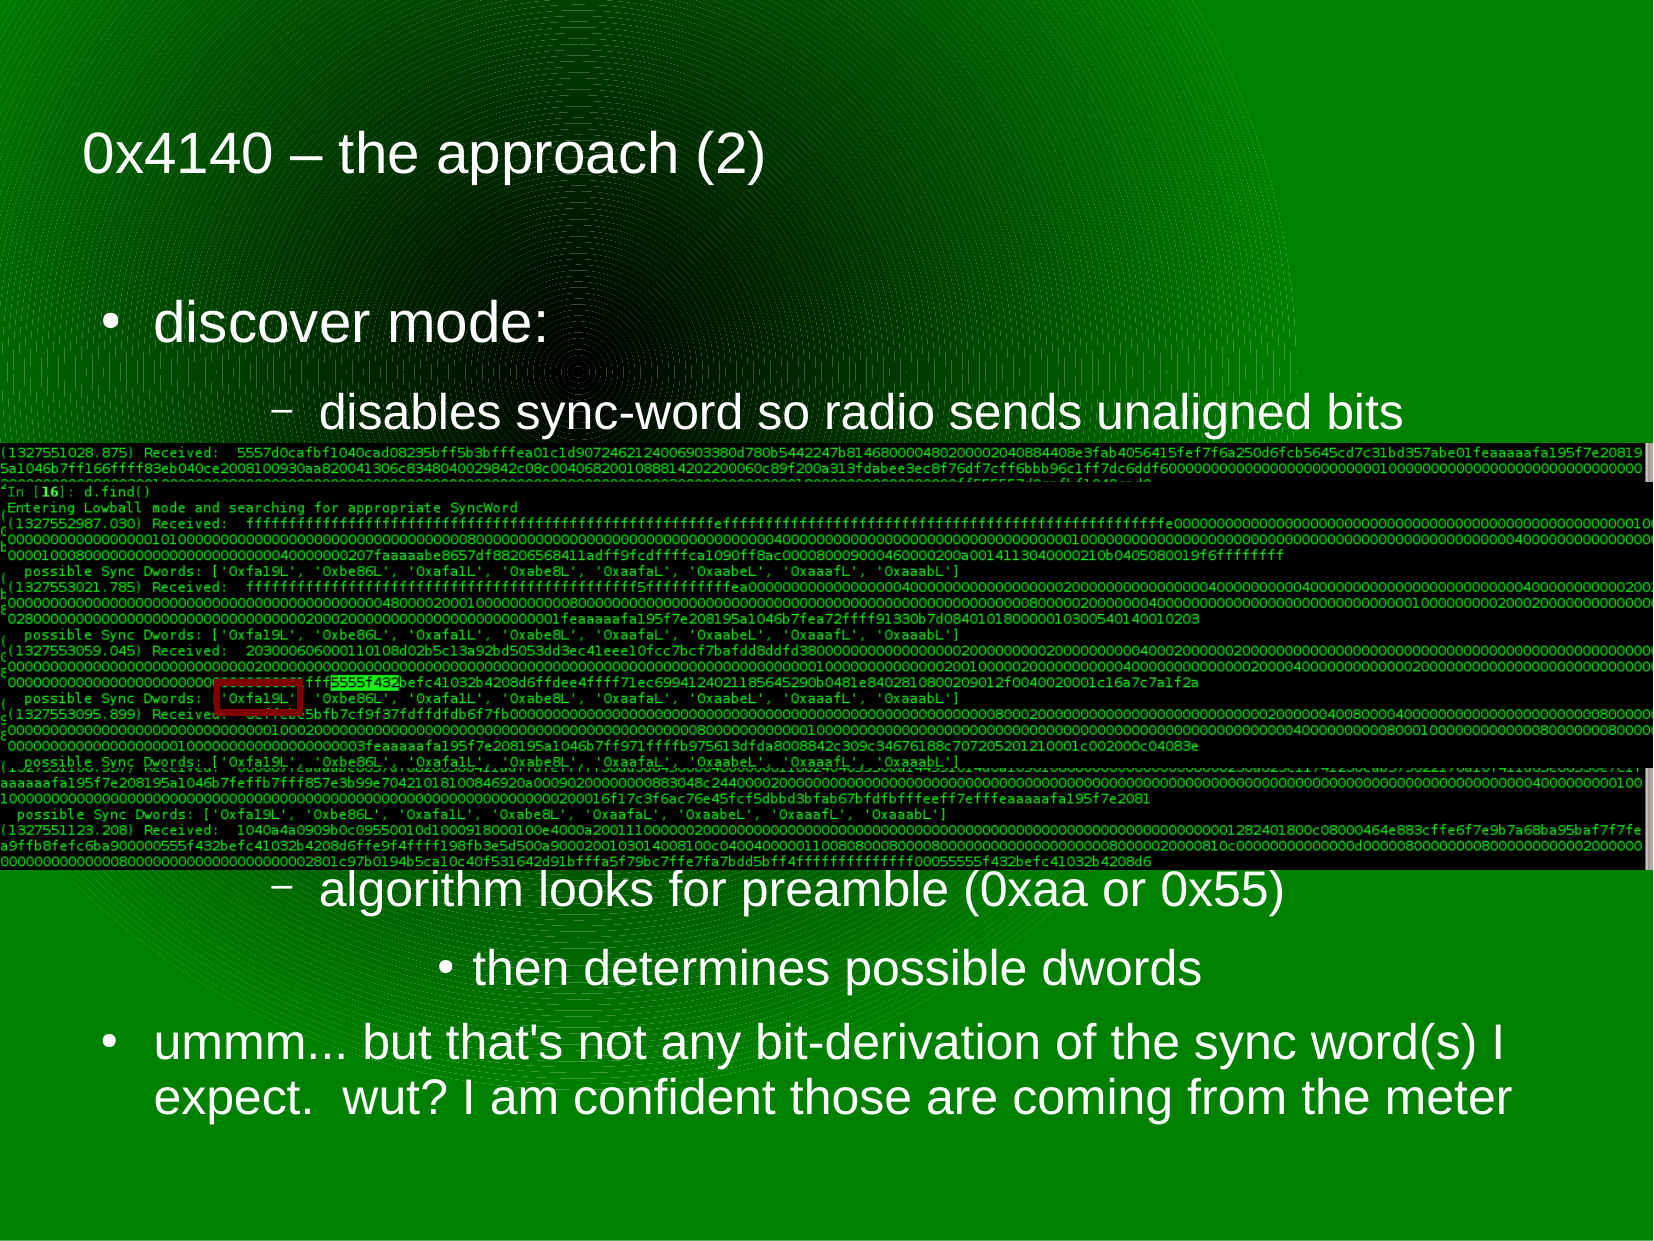

# 0x4140 – the approach (2)
discover mode:
disables sync-word so radio sends unaligned bits
algorithm looks for preamble (0xaa or 0x55)
then determines possible dwords
ummm... but that's not any bit-derivation of the sync word(s) I expect. wut? I am confident those are coming from the meter